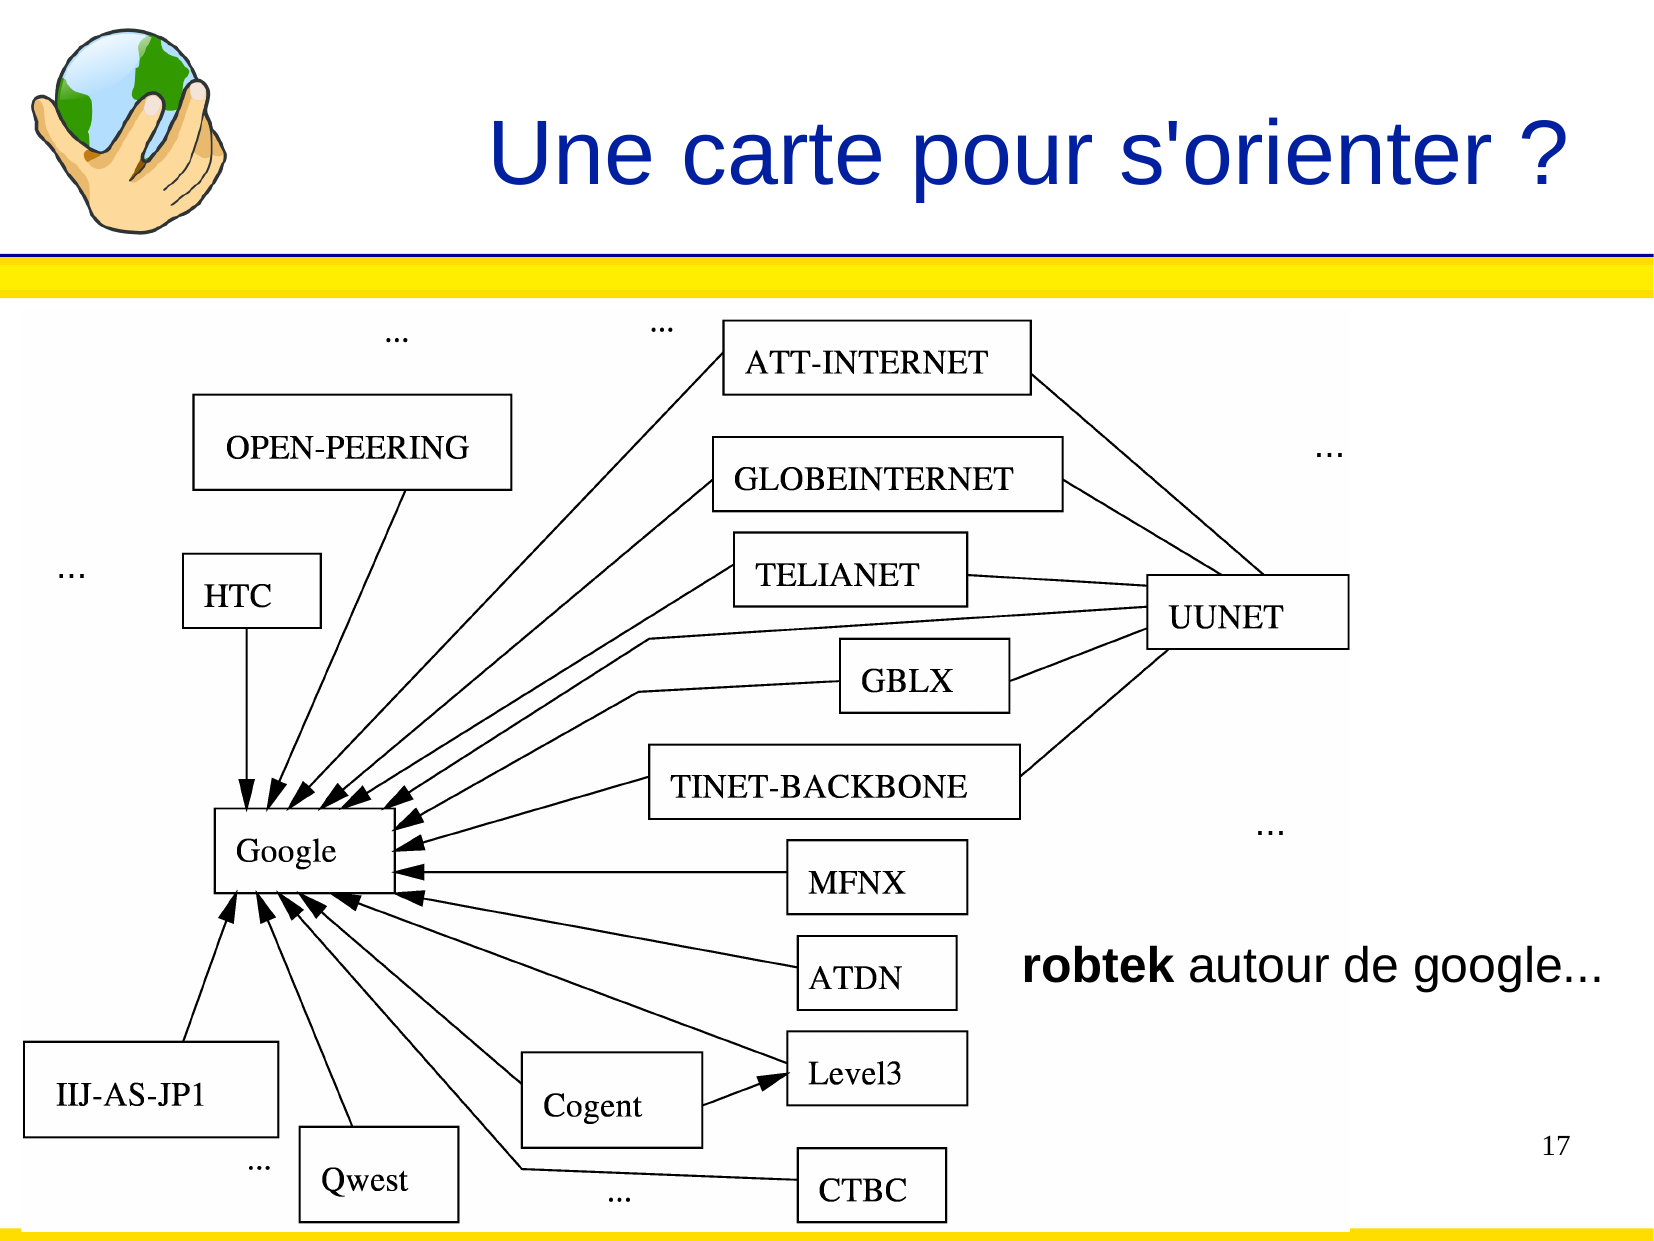

# Une carte pour s'orienter ?
...
...
...
robtek autour de google...
17